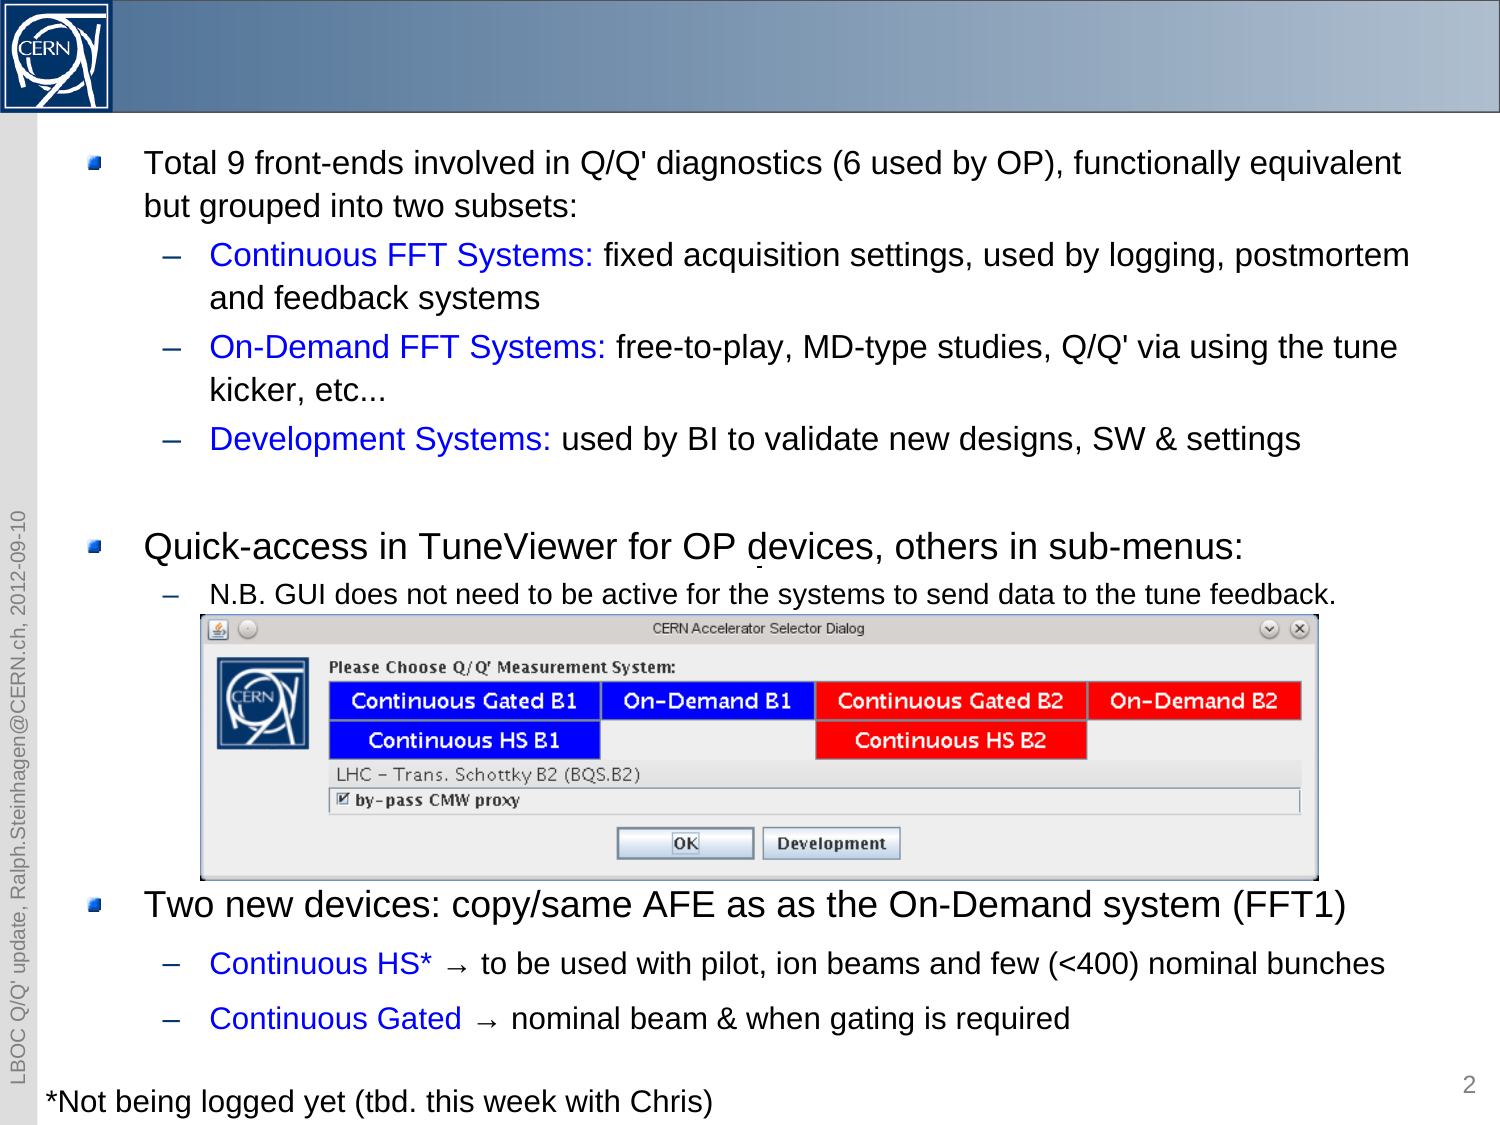

#
Total 9 front-ends involved in Q/Q' diagnostics (6 used by OP), functionally equivalent but grouped into two subsets:
Continuous FFT Systems: fixed acquisition settings, used by logging, postmortem and feedback systems
On-Demand FFT Systems: free-to-play, MD-type studies, Q/Q' via using the tune kicker, etc...
Development Systems: used by BI to validate new designs, SW & settings
Quick-access in TuneViewer for OP devices, others in sub-menus:
N.B. GUI does not need to be active for the systems to send data to the tune feedback.
Two new devices: copy/same AFE as as the On-Demand system (FFT1)
Continuous HS* → to be used with pilot, ion beams and few (<400) nominal bunches
Continuous Gated → nominal beam & when gating is required
*Not being logged yet (tbd. this week with Chris)